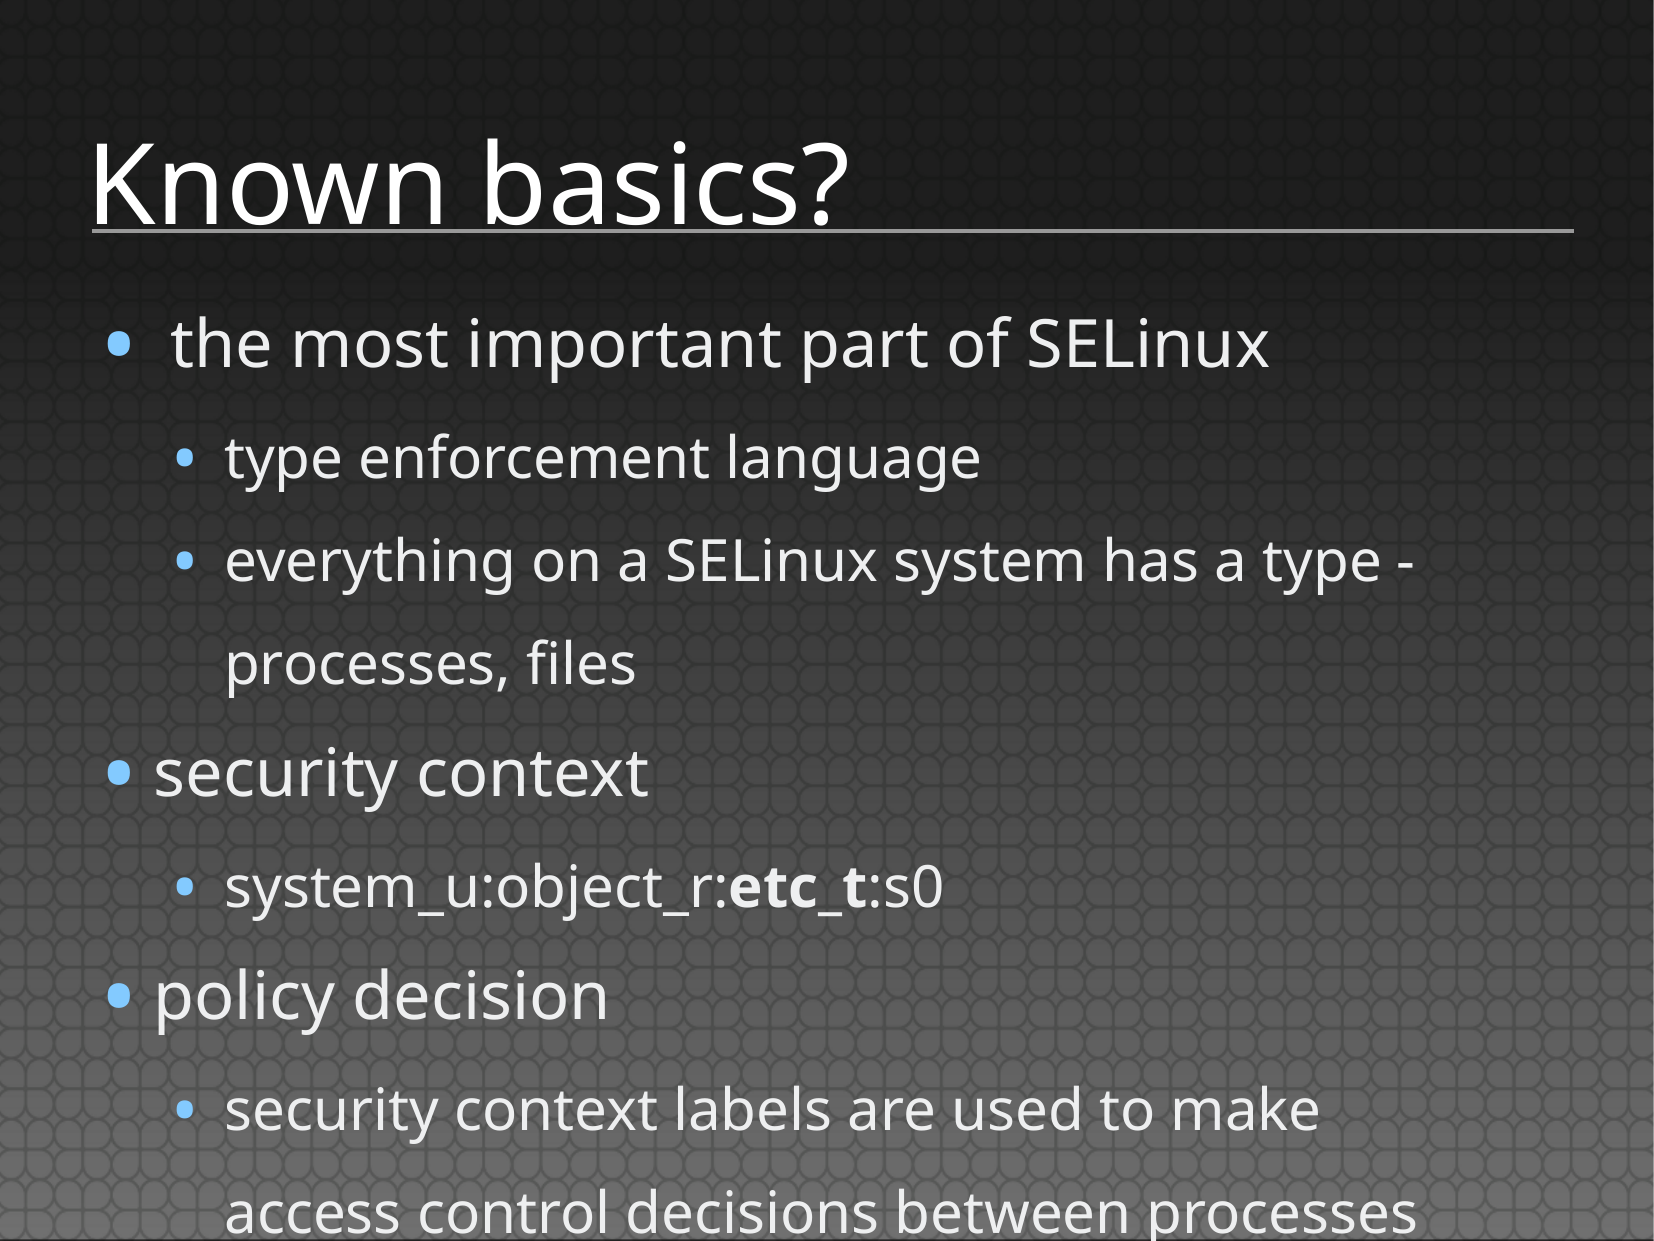

# Known basics?
 the most important part of SELinux
type enforcement language
everything on a SELinux system has a type -
processes, files
security context
system_u:object_r:etc_t:s0
policy decision
security context labels are used to make
access control decisions between processes
and objects